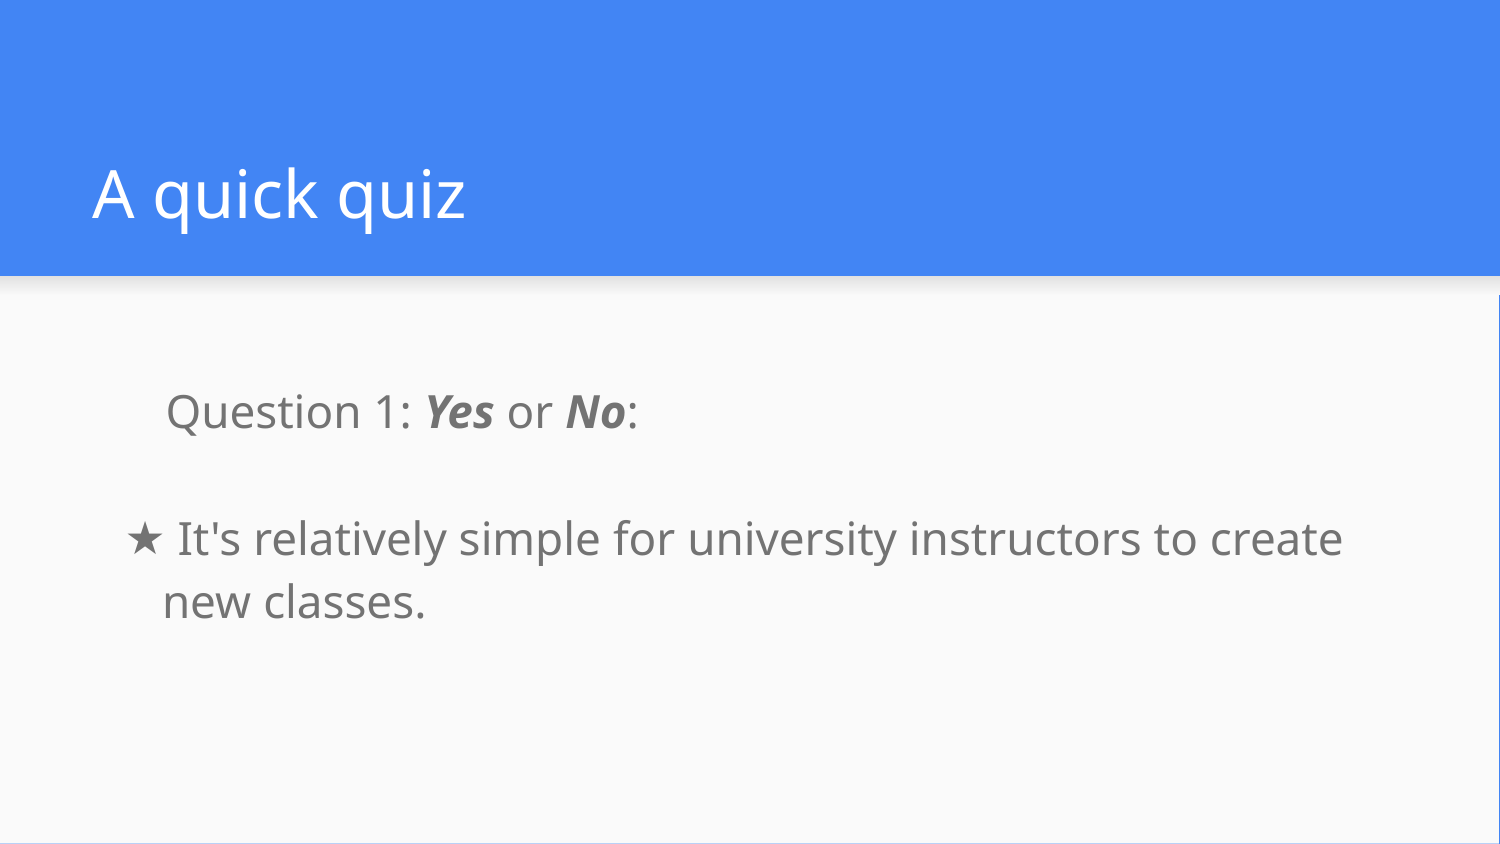

# A quick quiz
Question 1: Yes or No:
 It's relatively simple for university instructors to create new classes.